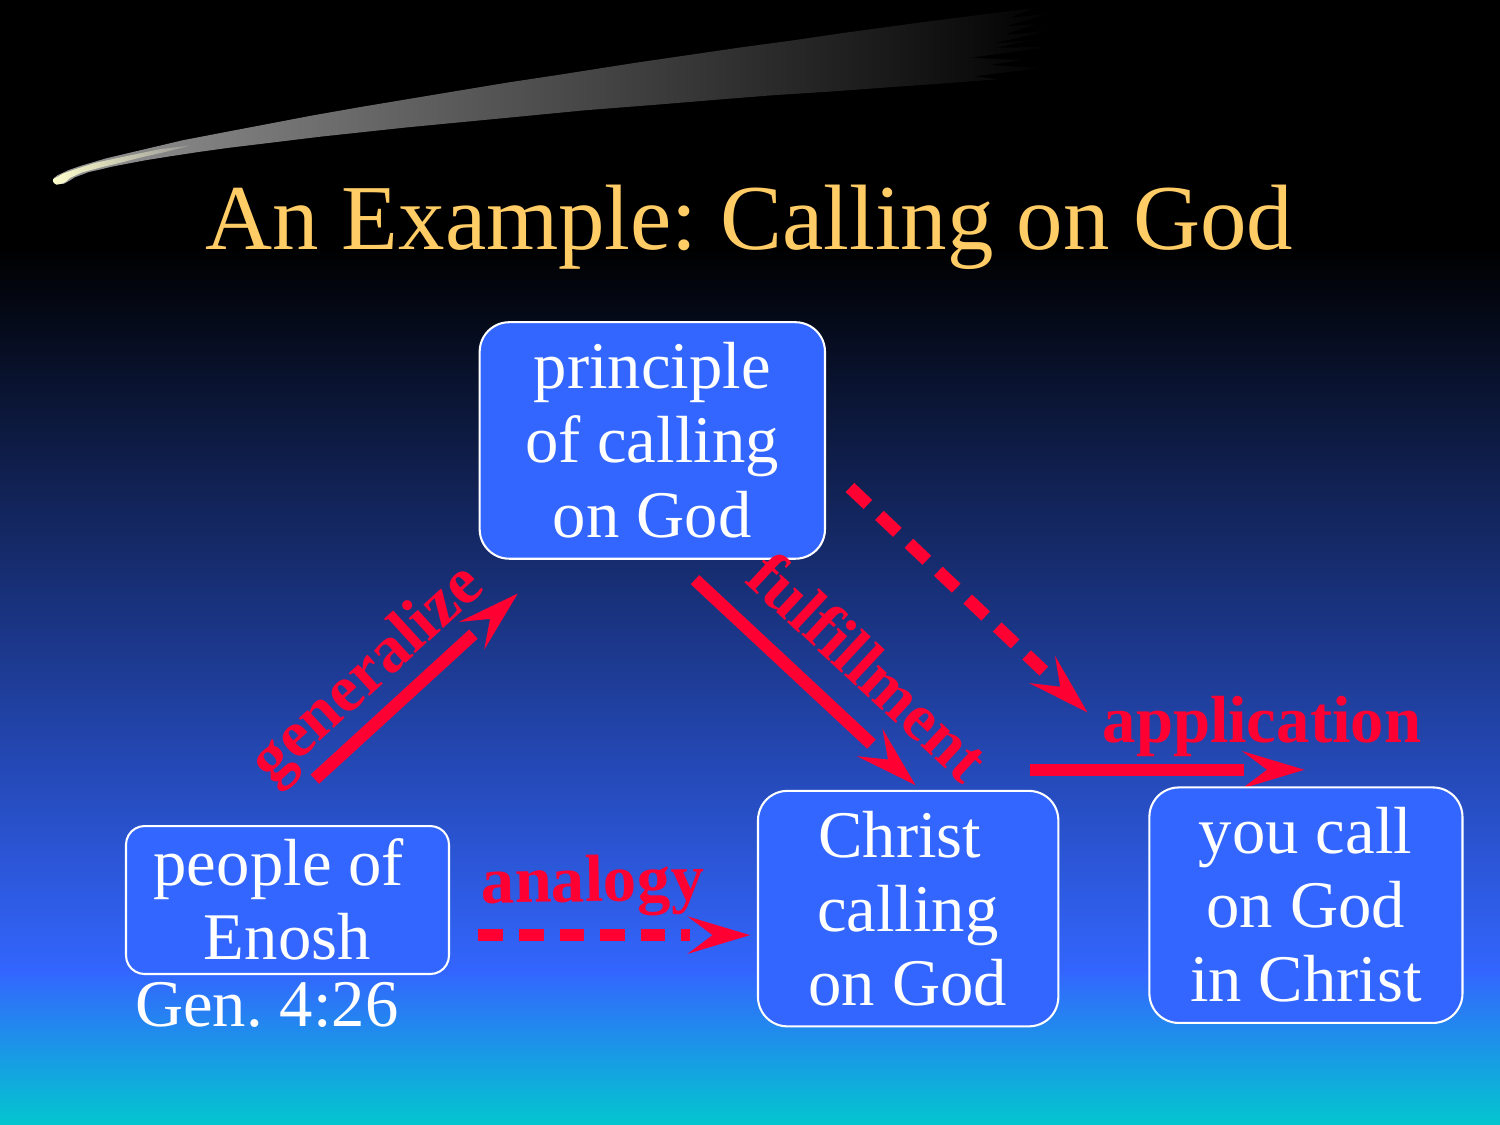

# An Example: Calling on God
principle
of calling
on God
generalize
application
you call
on God
in Christ
fulfillment
Christ
calling
on God
people of
Enosh
analogy
Gen. 4:26